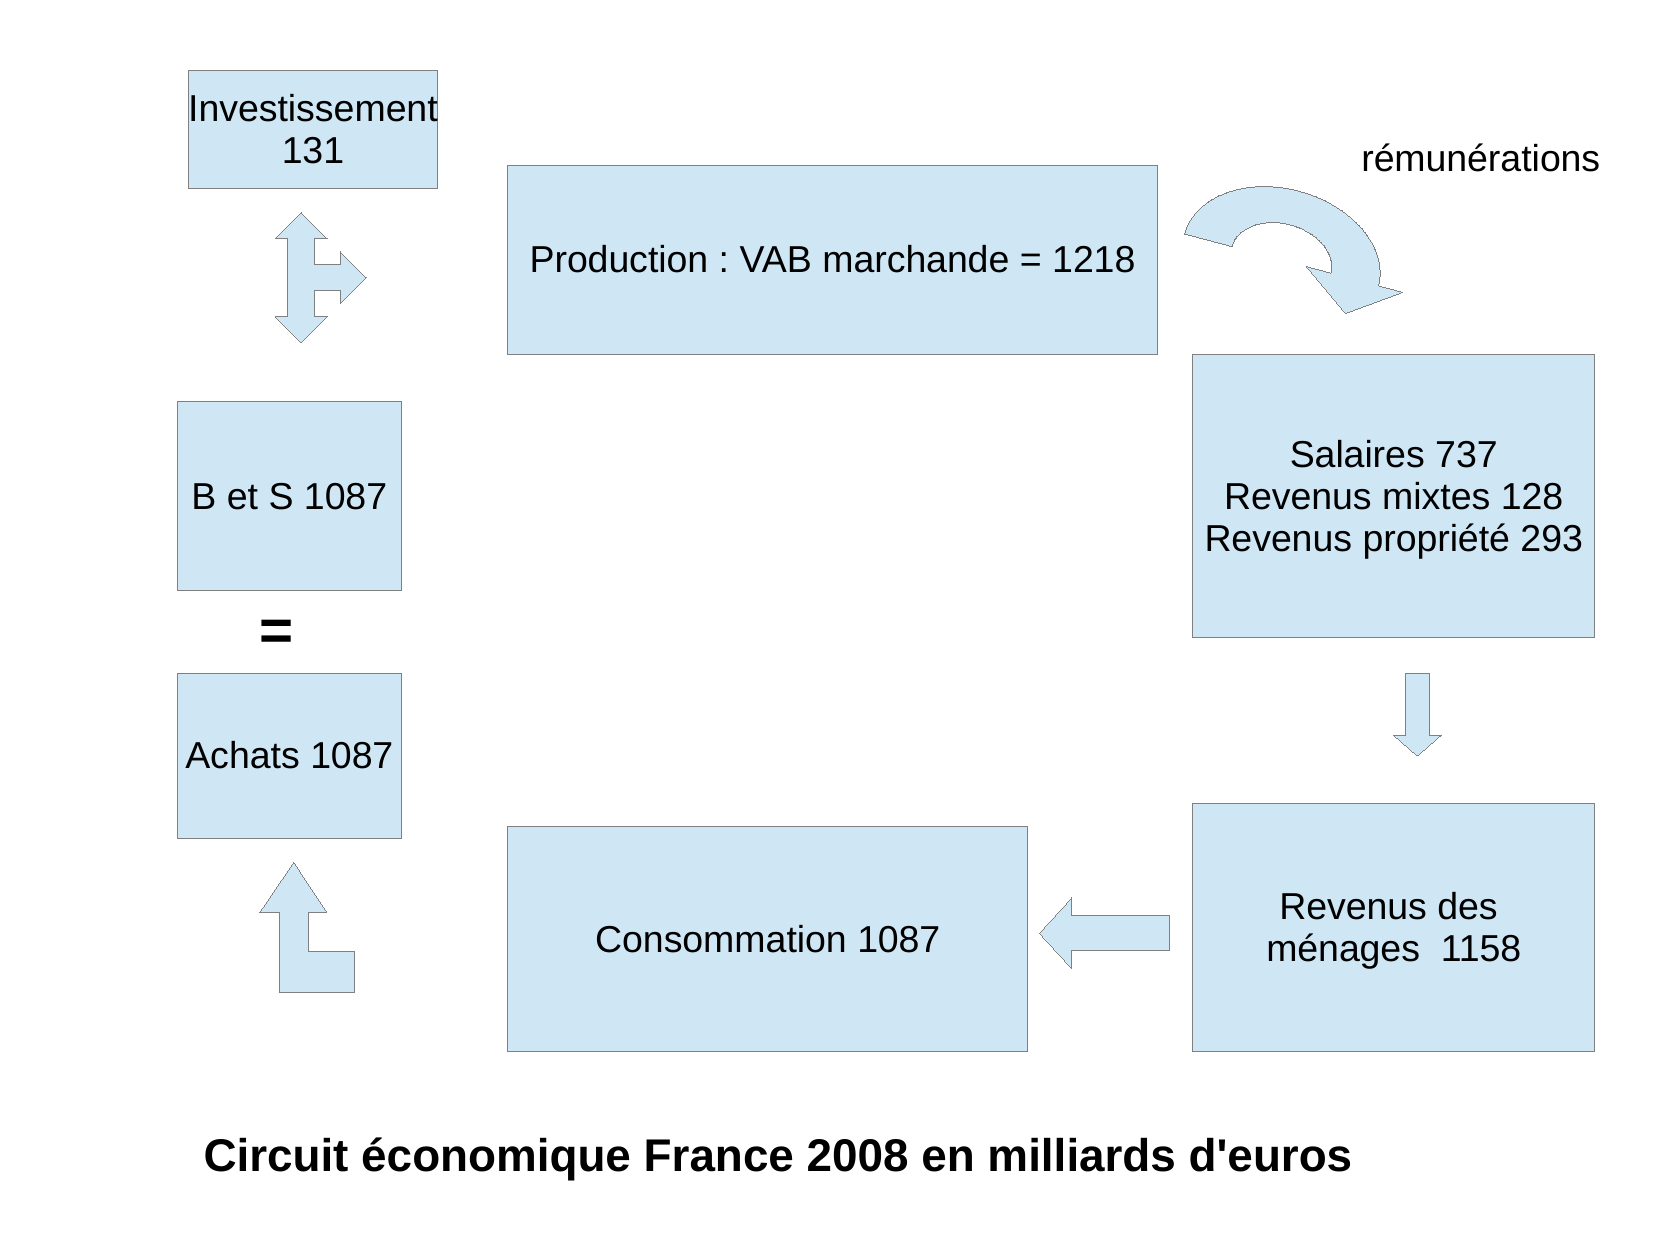

Investissement
131
rémunérations
Production : VAB marchande = 1218
Salaires 737
Revenus mixtes 128
Revenus propriété 293
B et S 1087
=
Achats 1087
Revenus des
ménages 1158
Consommation 1087
Circuit économique France 2008 en milliards d'euros